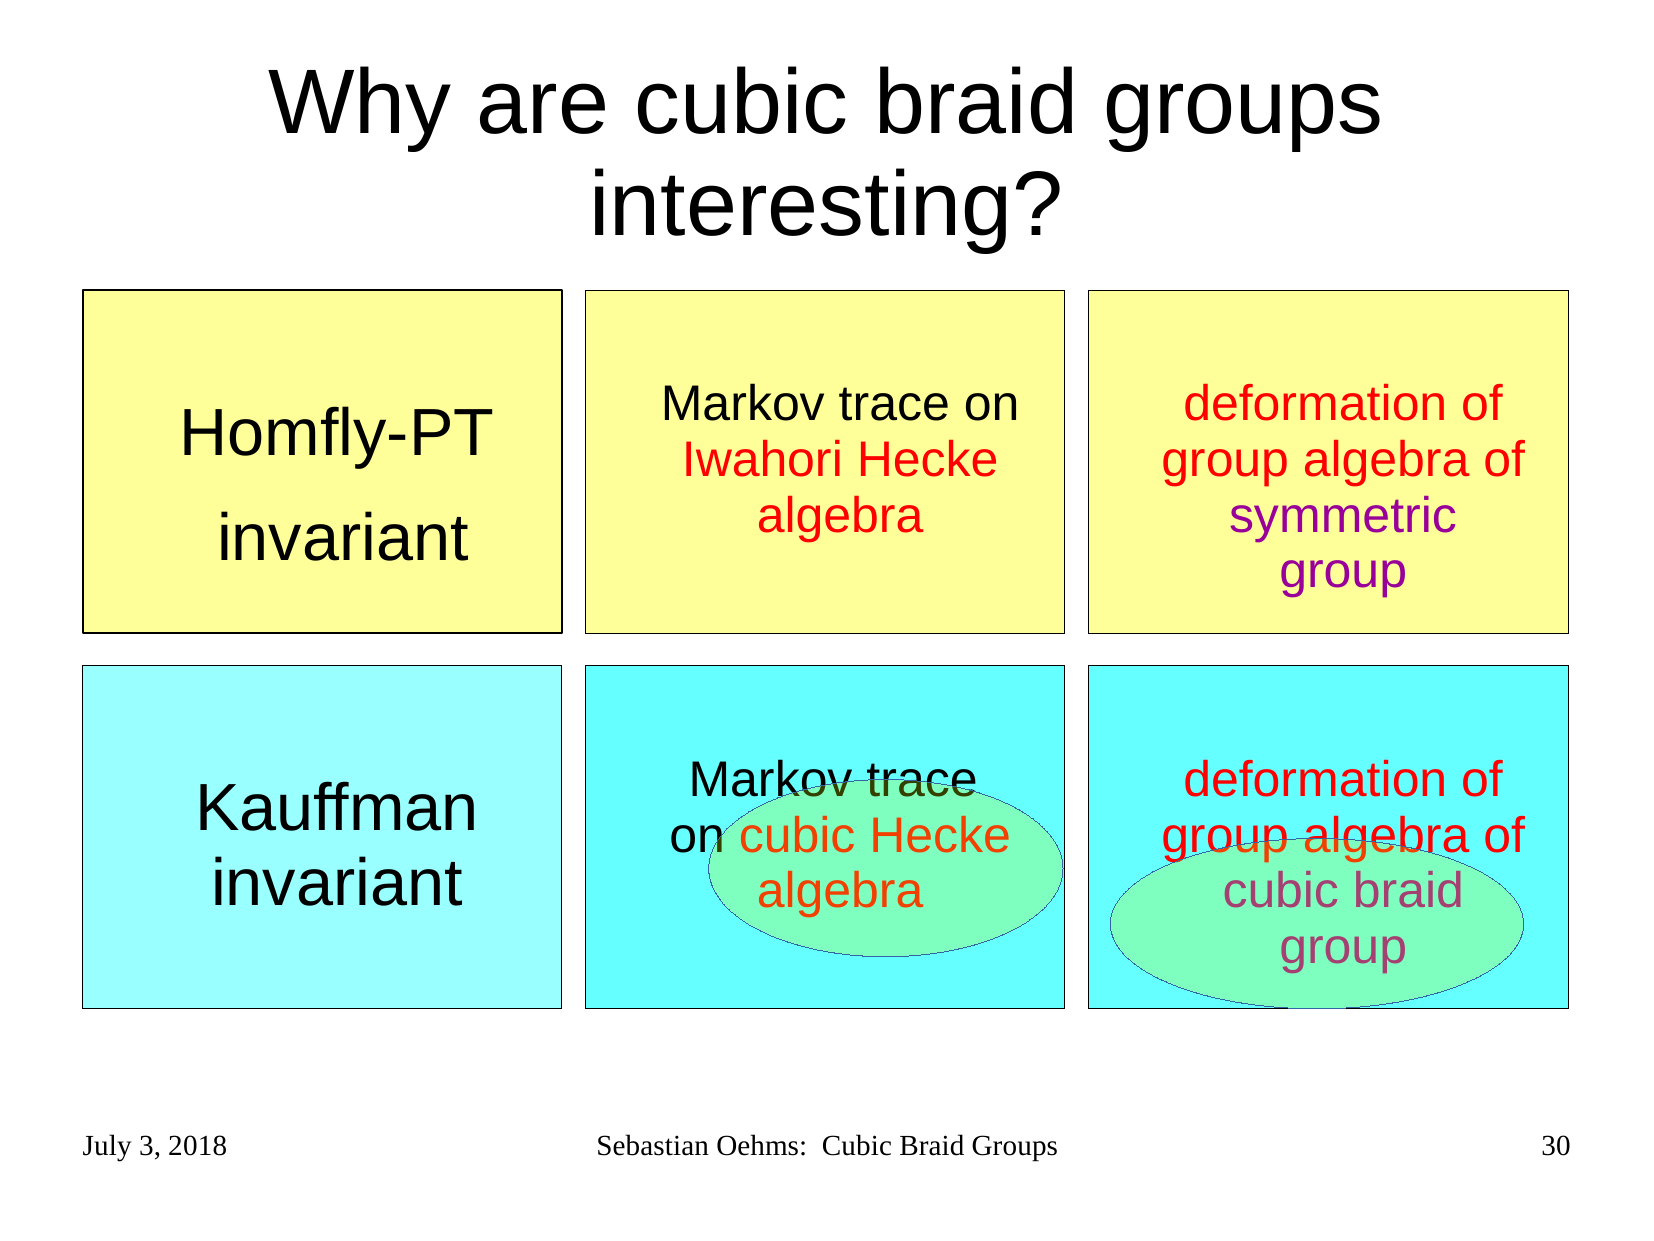

# Why are cubic braid groups interesting?
Homfly-PT
invariant
Markov trace on Iwahori Hecke algebra
deformation of group algebra of symmetric group
Kauffman invariant
Markov trace on cubic Hecke algebra
deformation of group algebra of cubic braid group
July 3, 2018
Sebastian Oehms: Cubic Braid Groups
30